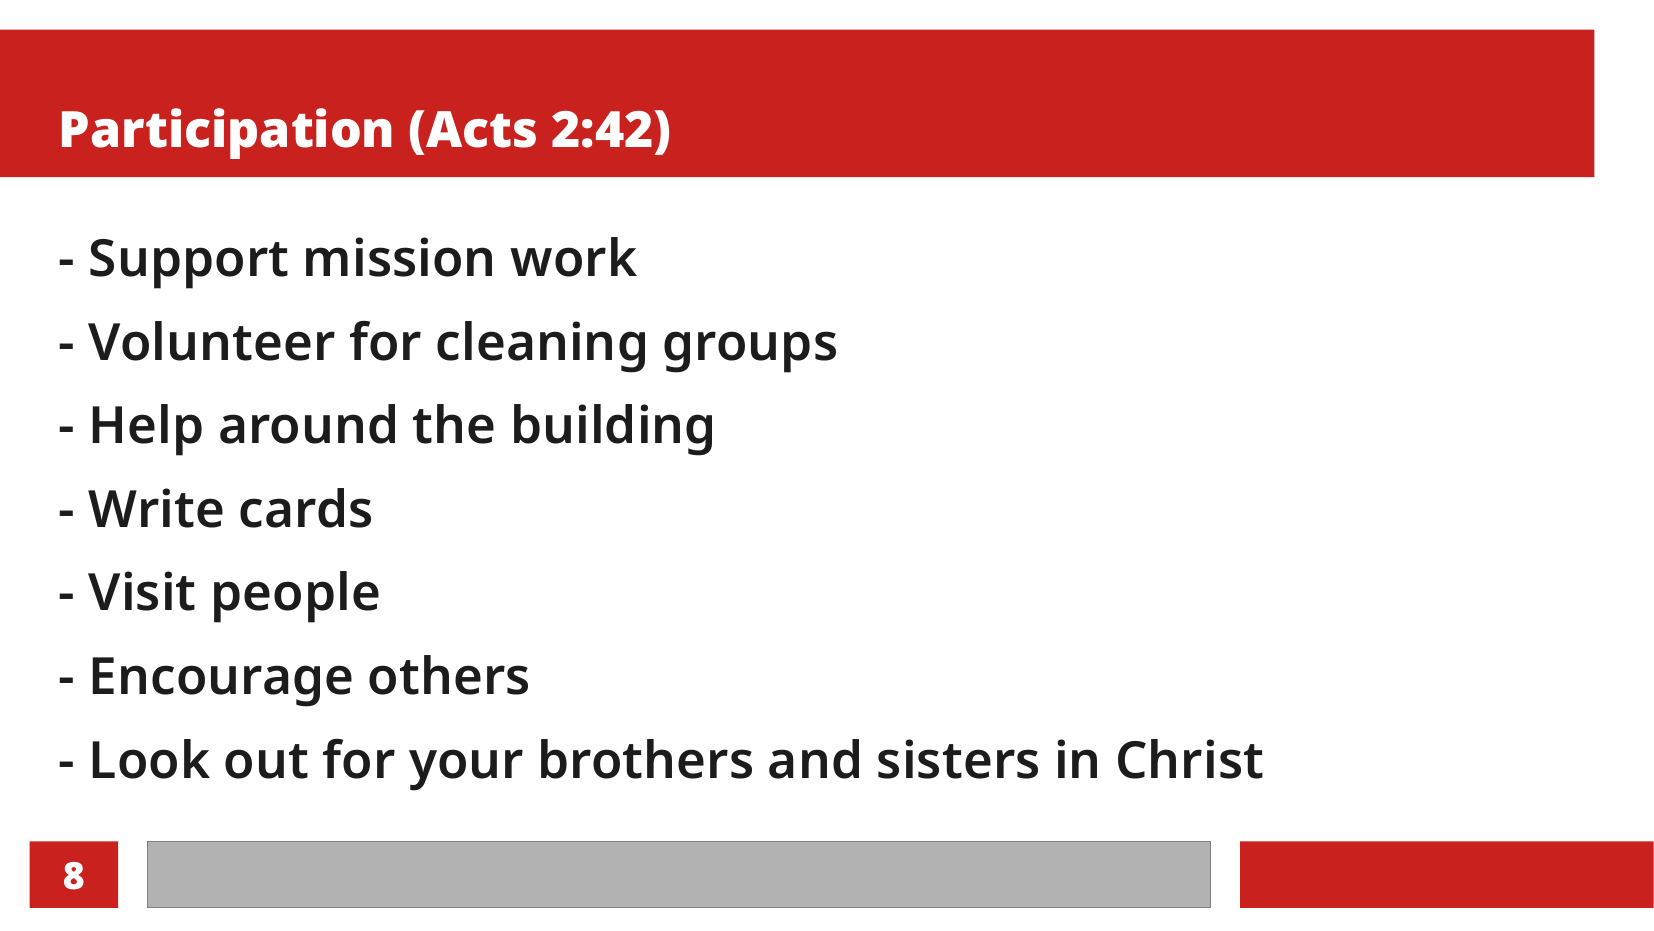

# Participation (Acts 2:42)
- Support mission work
- Volunteer for cleaning groups
- Help around the building
- Write cards
- Visit people
- Encourage others
- Look out for your brothers and sisters in Christ
8